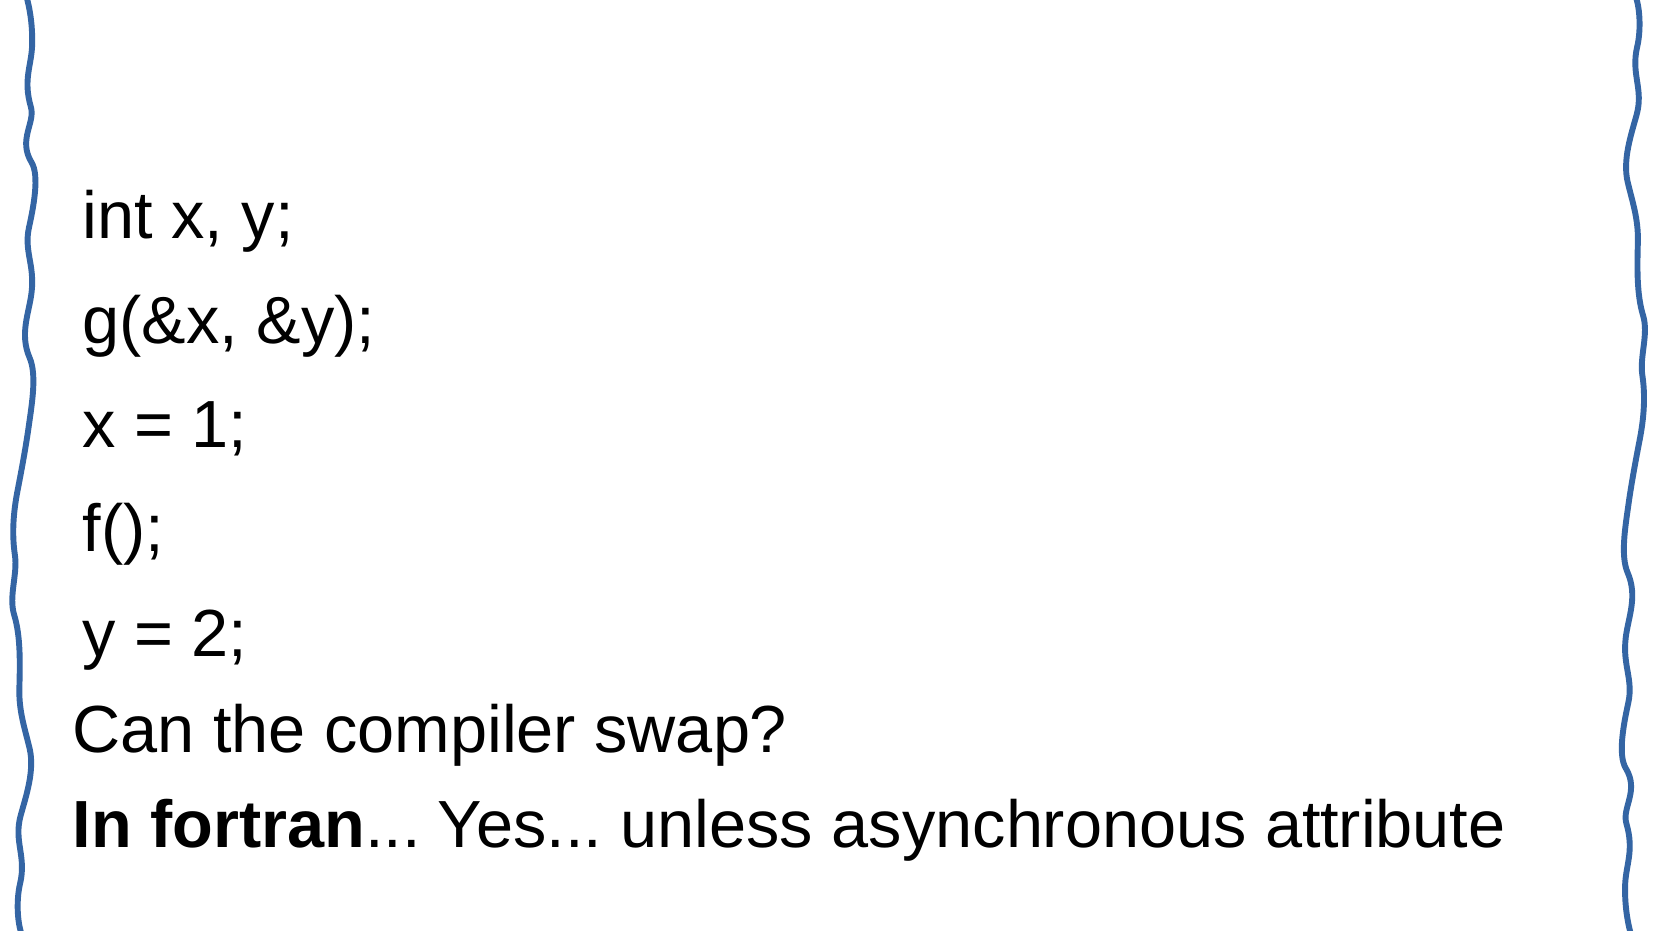

# int x, y;
g(&x, &y);
x = 1;
f();
y = 2;
Can the compiler swap?
In fortran... Yes... unless asynchronous attribute